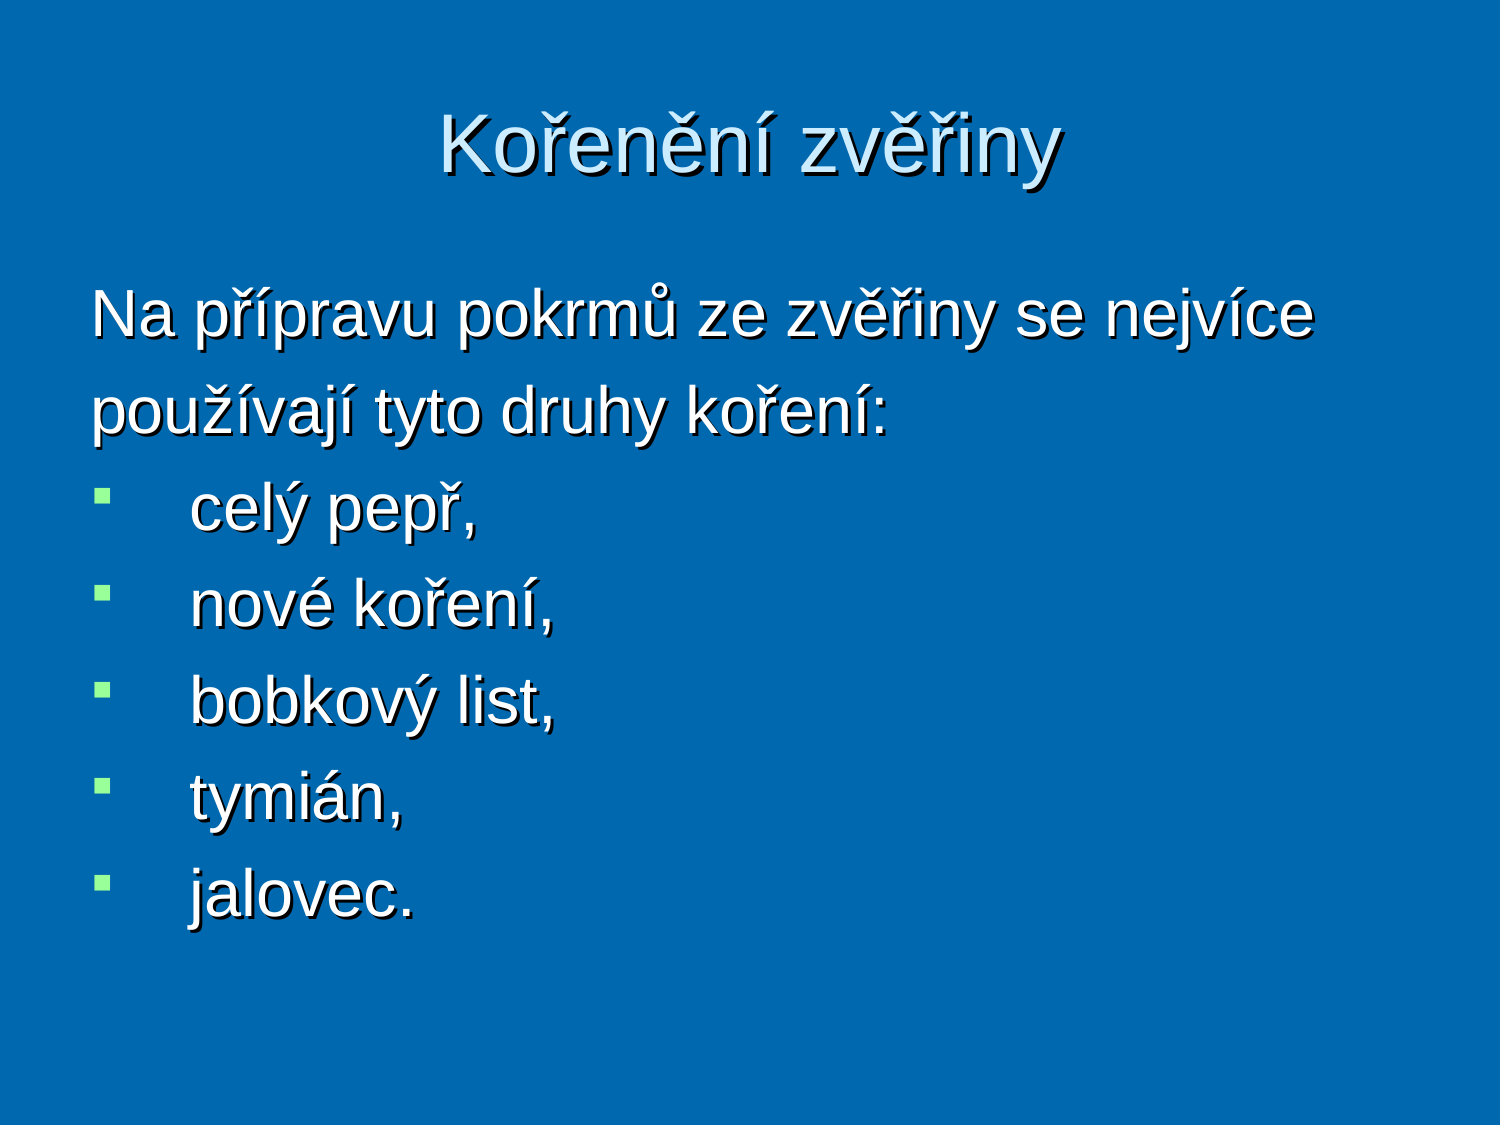

# Kořenění zvěřiny
Na přípravu pokrmů ze zvěřiny se nejvíce
používají tyto druhy koření:
celý pepř,
nové koření,
bobkový list,
tymián,
jalovec.